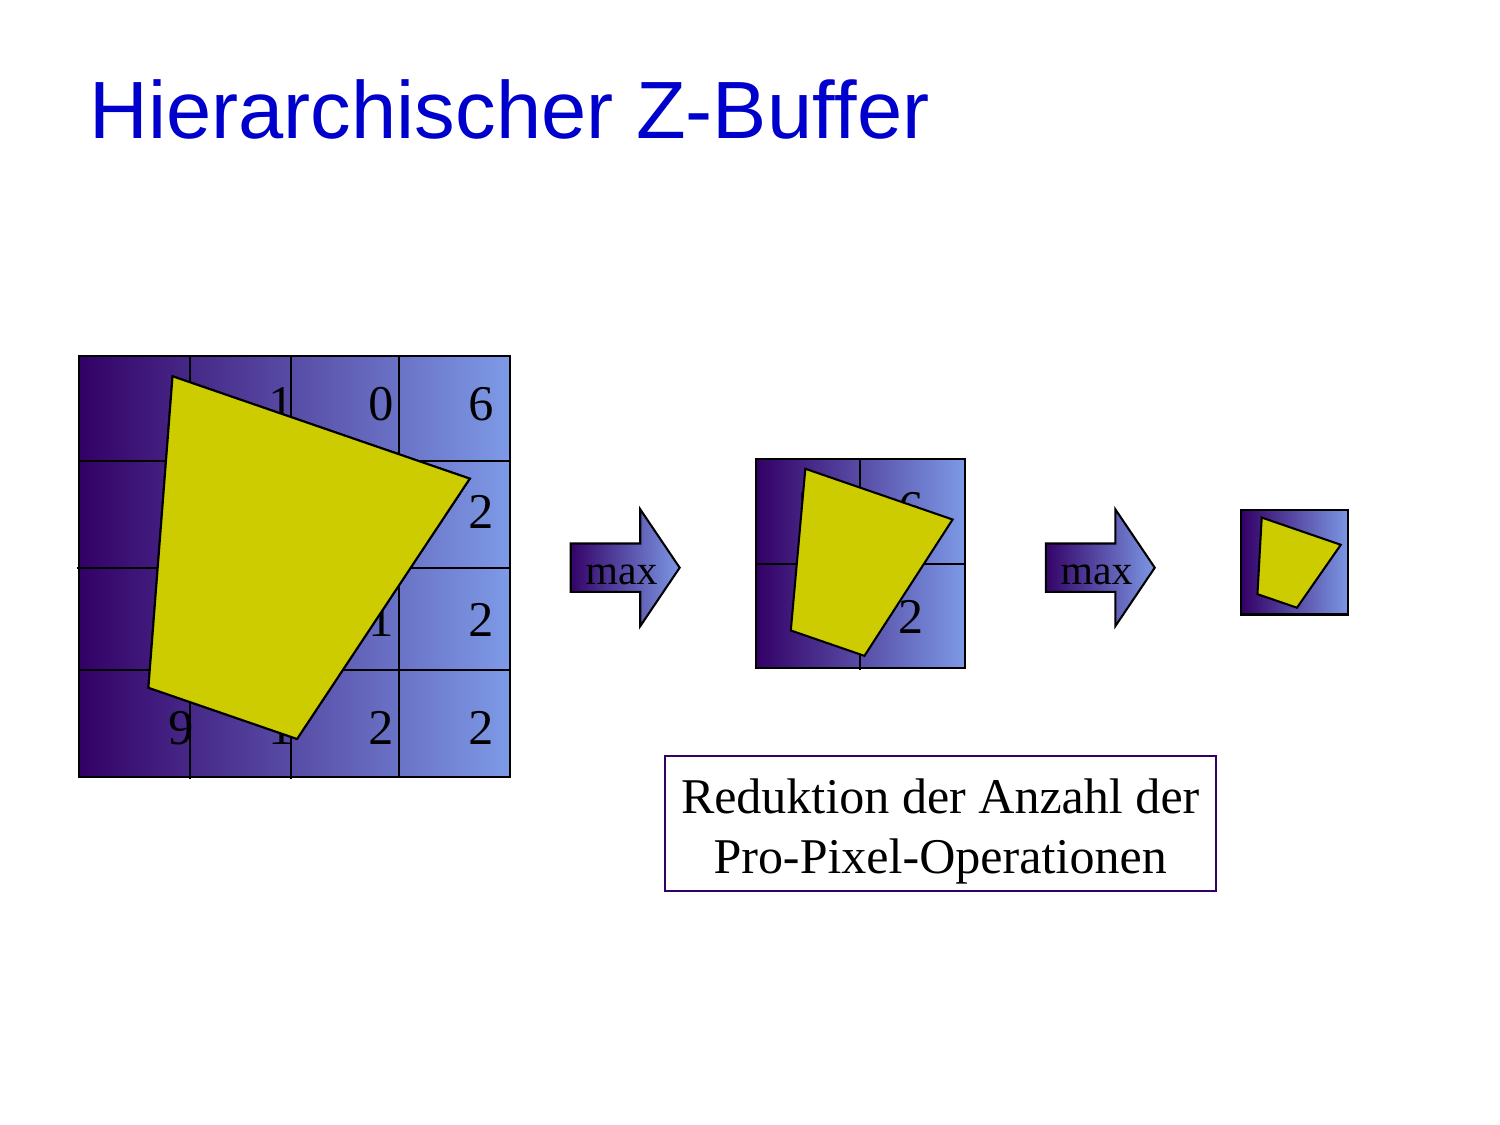

# Hierarchischer Z-Buffer
 1 0 6
0 3 1 2
 9 1 2
9 1 2 2
7 6
9 2
max
max
9
Reduktion der Anzahl der Pro-Pixel-Operationen